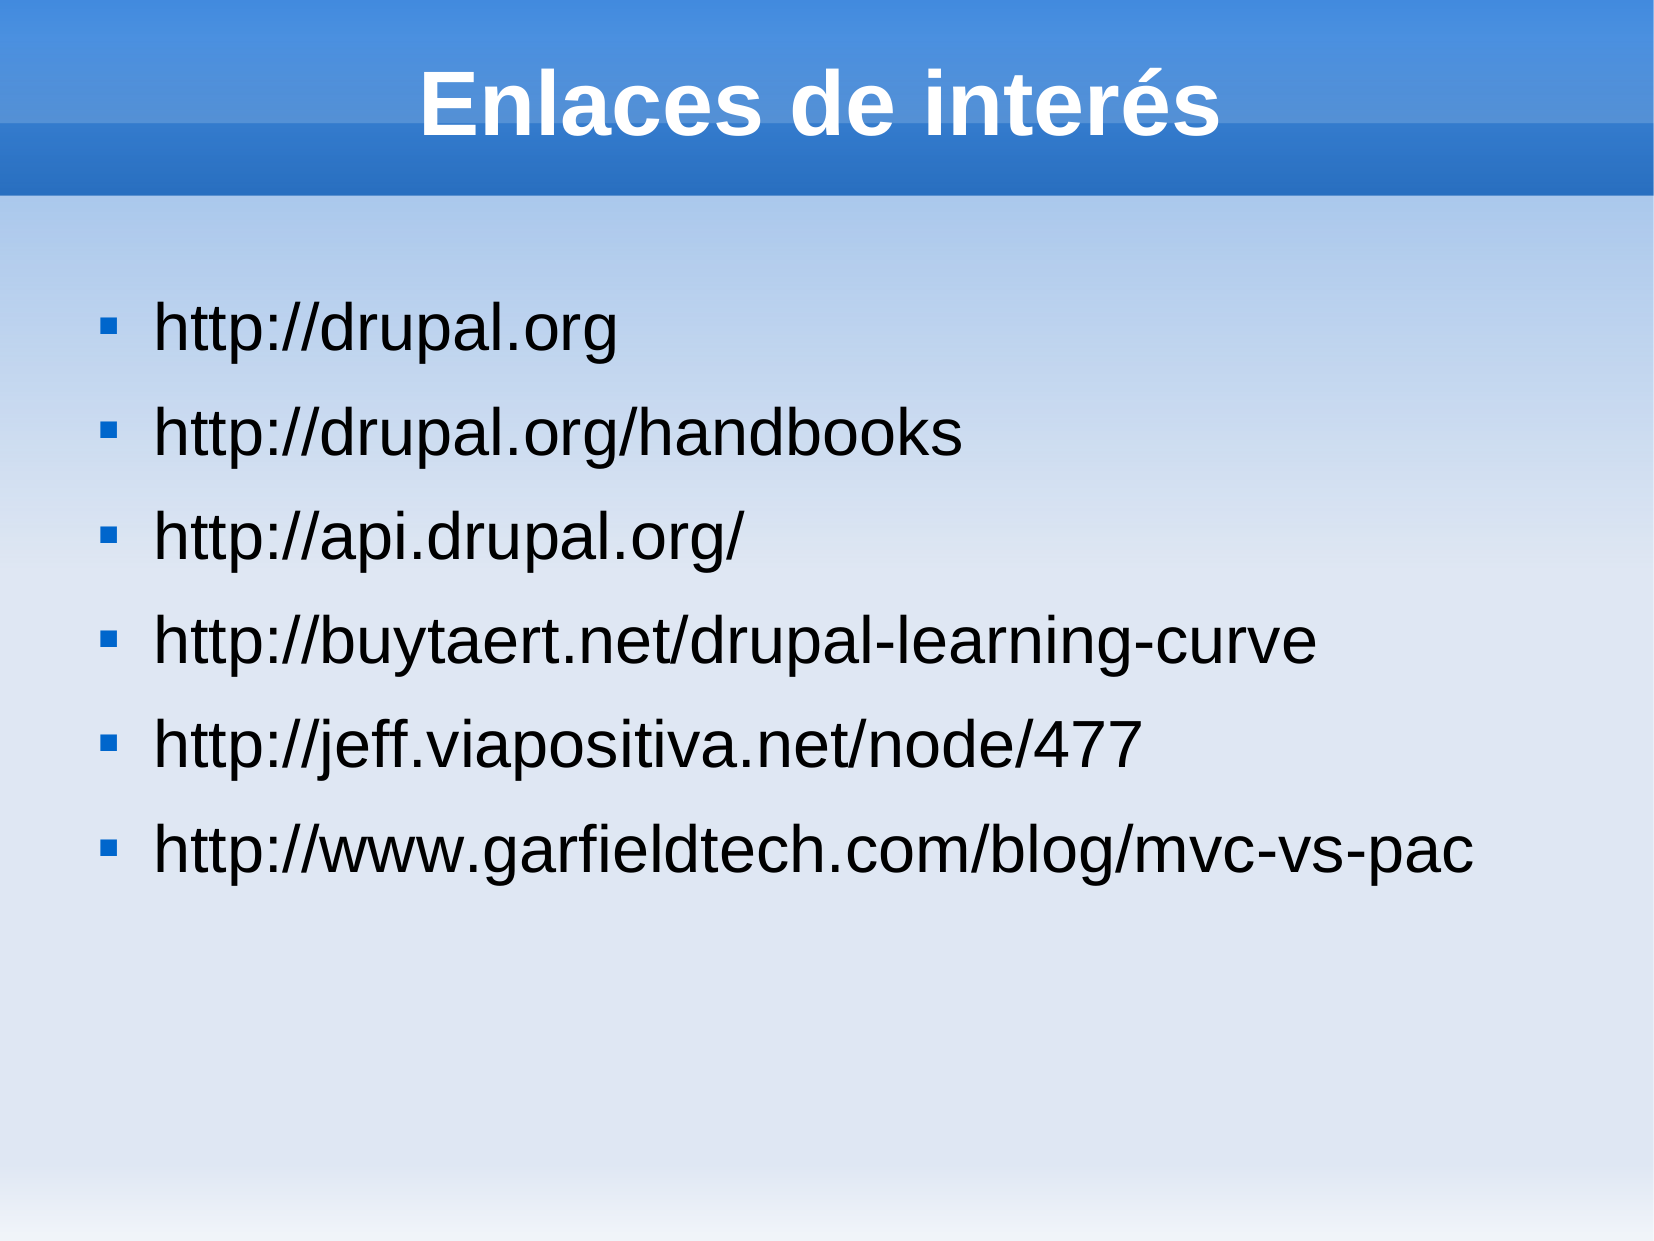

# Enlaces de interés
http://drupal.org
http://drupal.org/handbooks
http://api.drupal.org/
http://buytaert.net/drupal-learning-curve
http://jeff.viapositiva.net/node/477
http://www.garfieldtech.com/blog/mvc-vs-pac